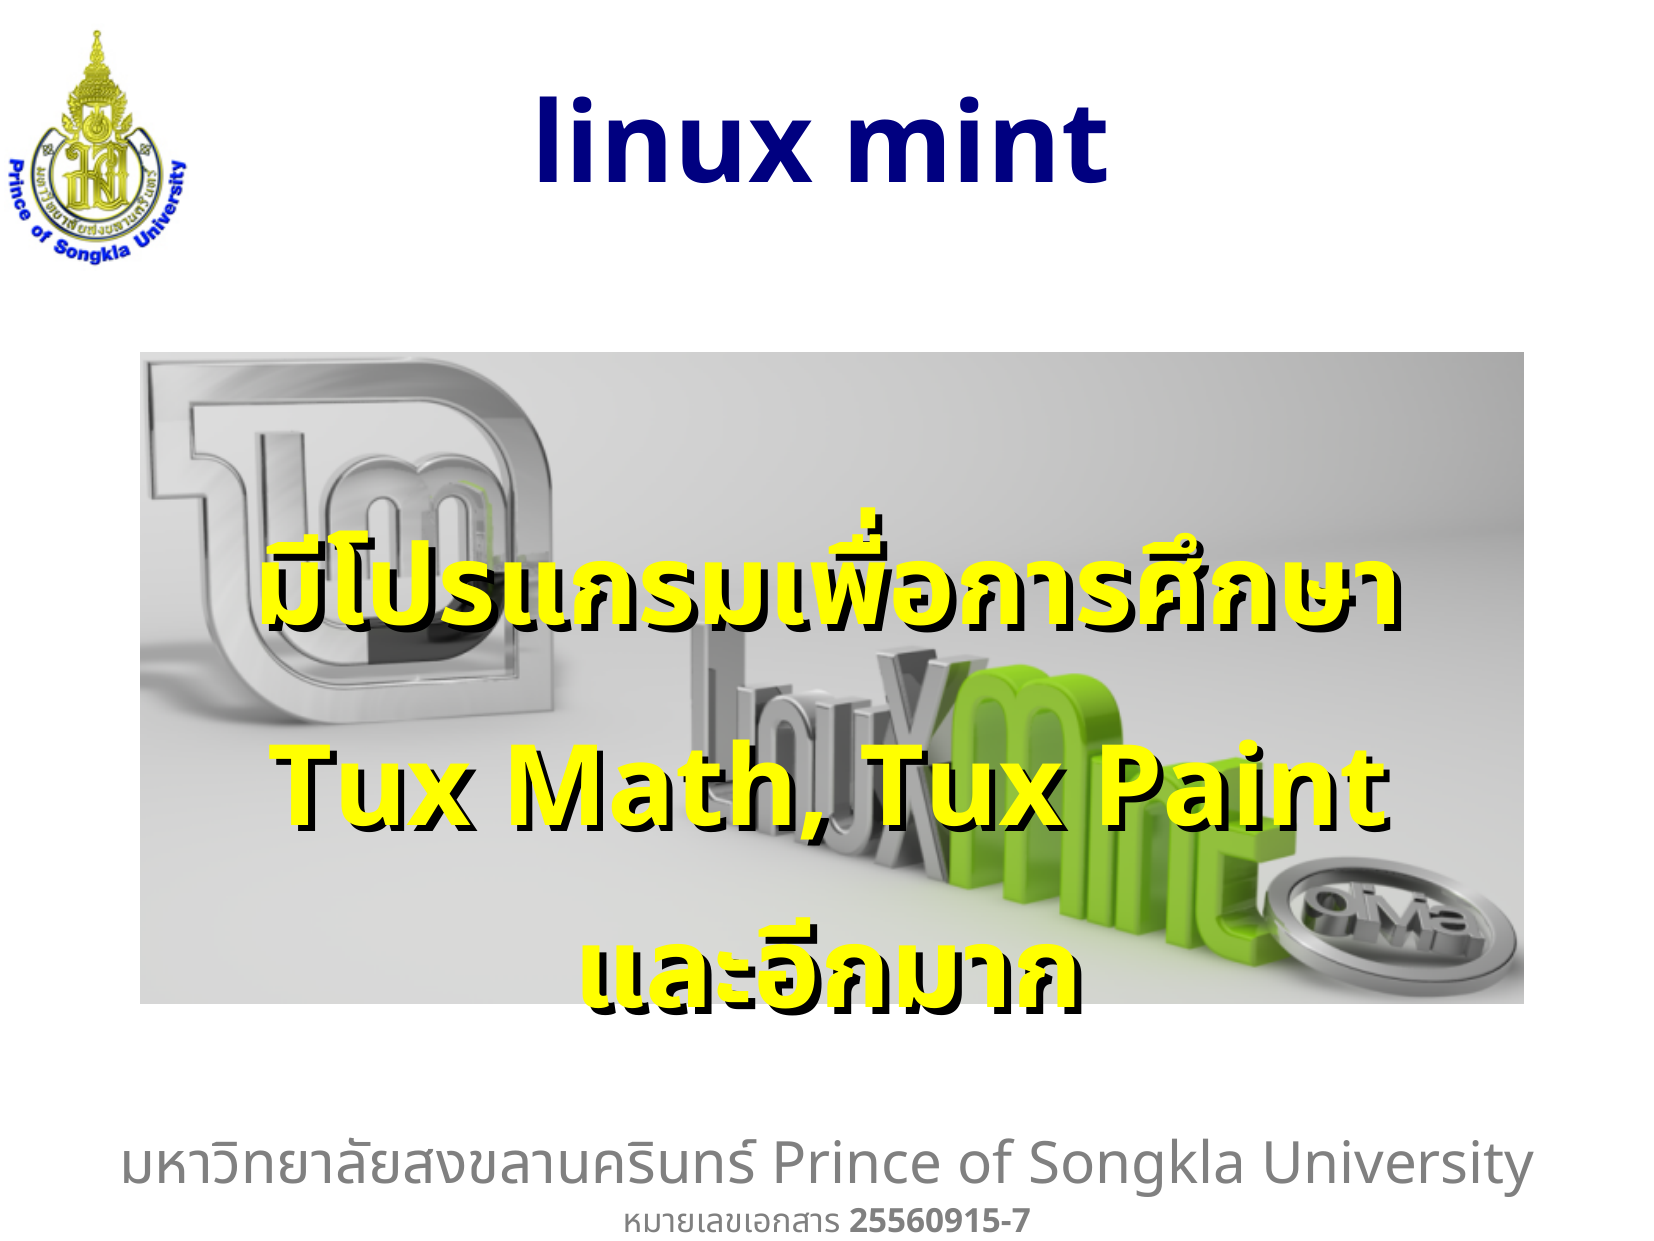

# linux mint
มีโปรแกรมเพื่อการศึกษา
Tux Math, Tux Paint
และอีกมาก